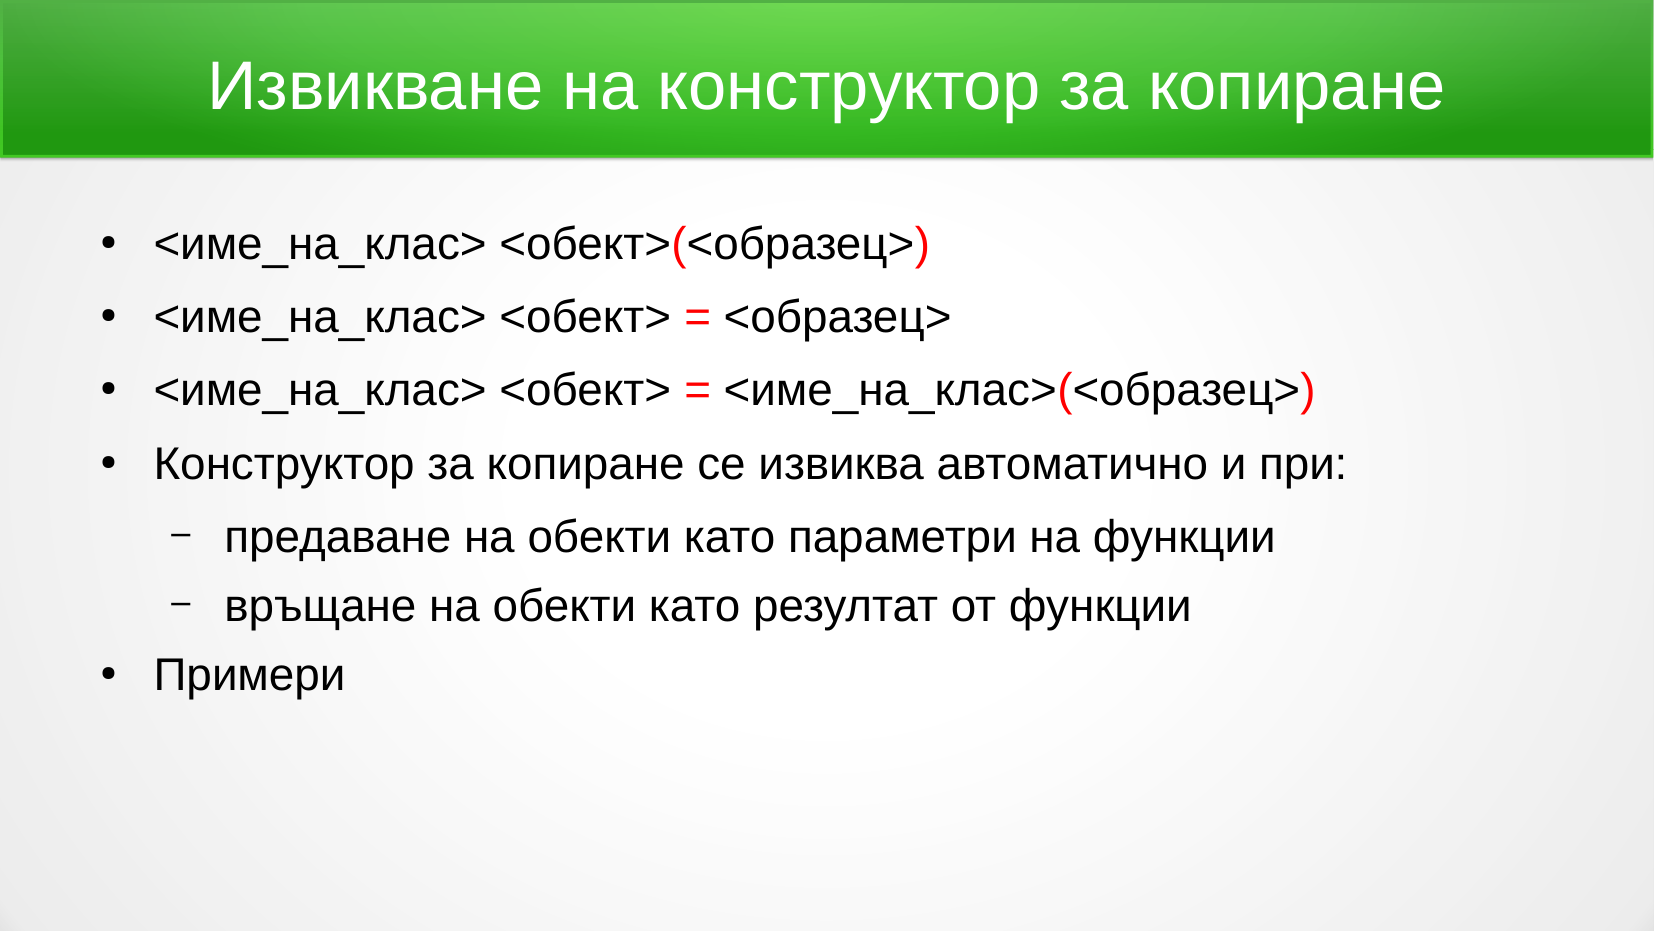

# Извикване на конструктор за копиране
<име_на_клас> <обект>(<образец>)
<име_на_клас> <обект> = <образец>
<име_на_клас> <обект> = <име_на_клас>(<образец>)
Конструктор за копиране се извиква автоматично и при:
предаване на обекти като параметри на функции
връщане на обекти като резултат от функции
Примери